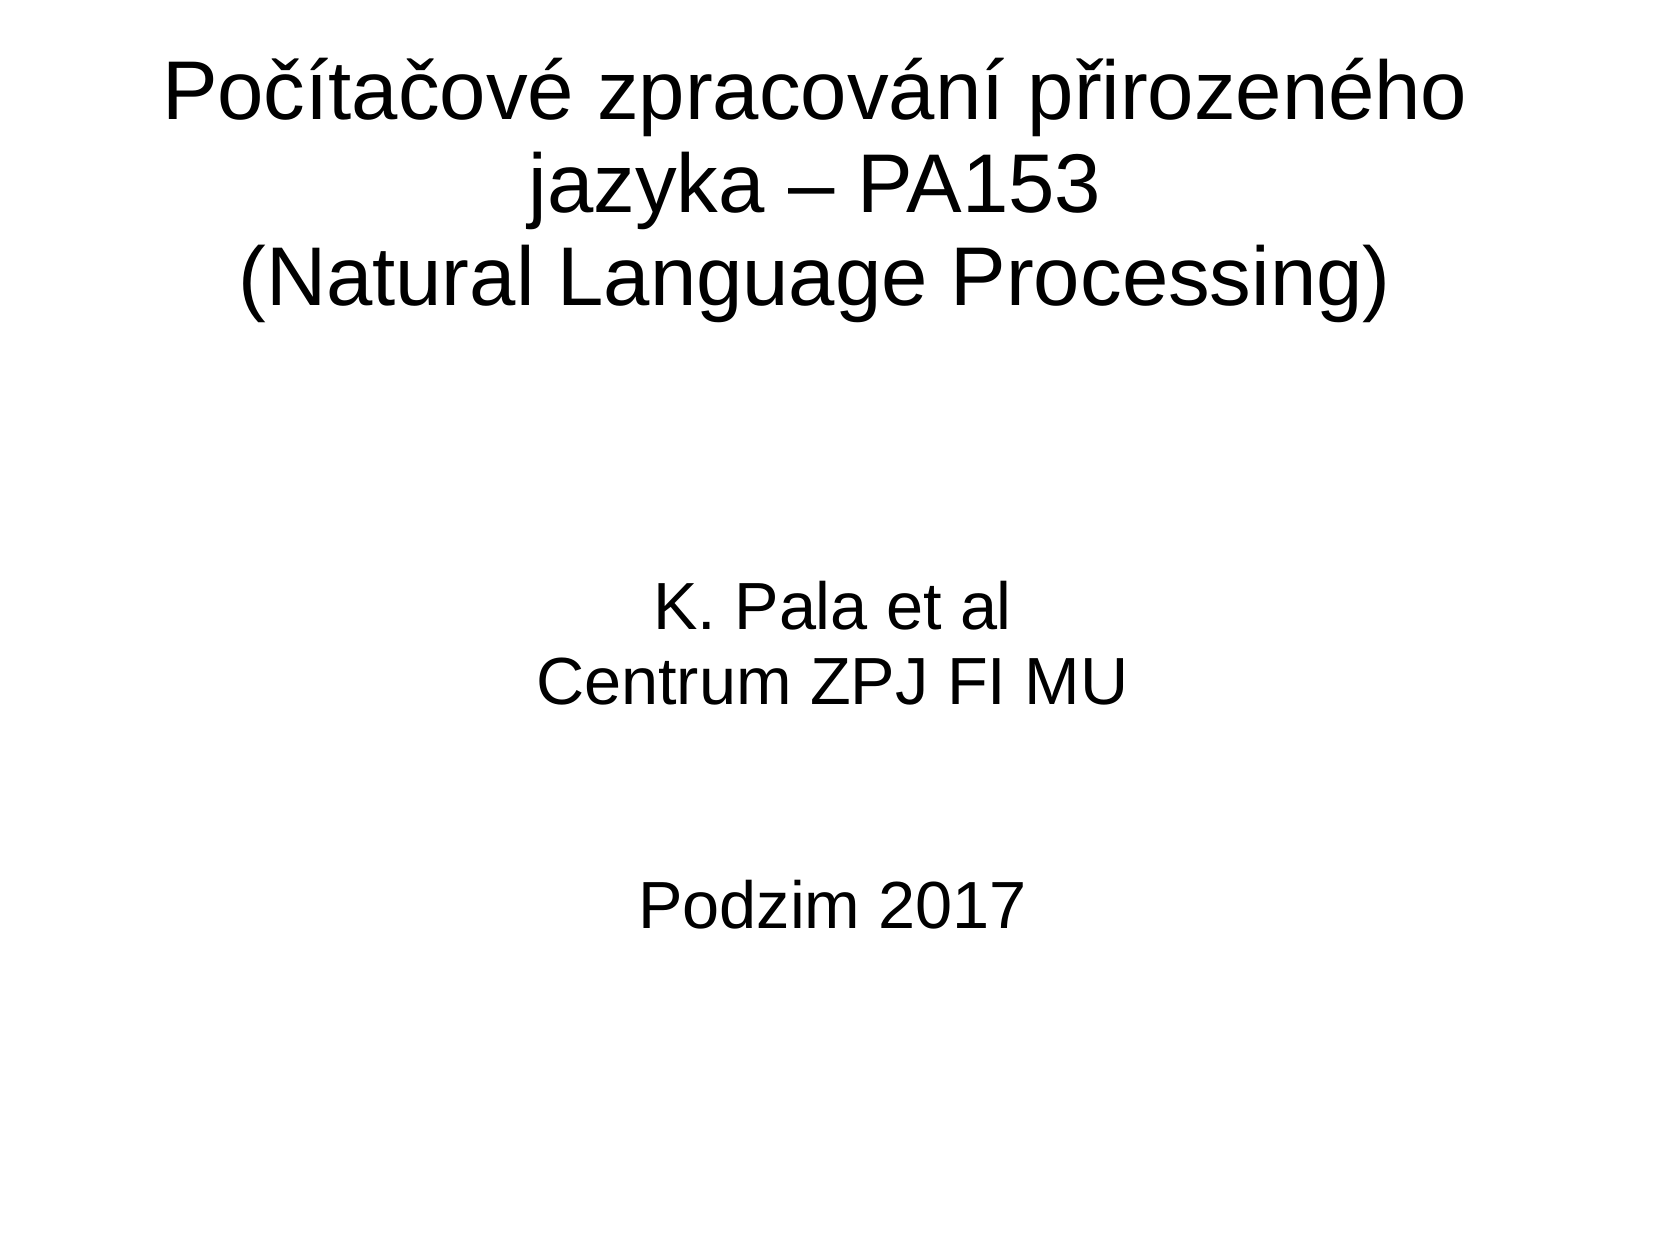

# Počítačové zpracování přirozeného jazyka – PA153 (Natural Language Processing)
K. Pala et al
Centrum ZPJ FI MU
Podzim 2017